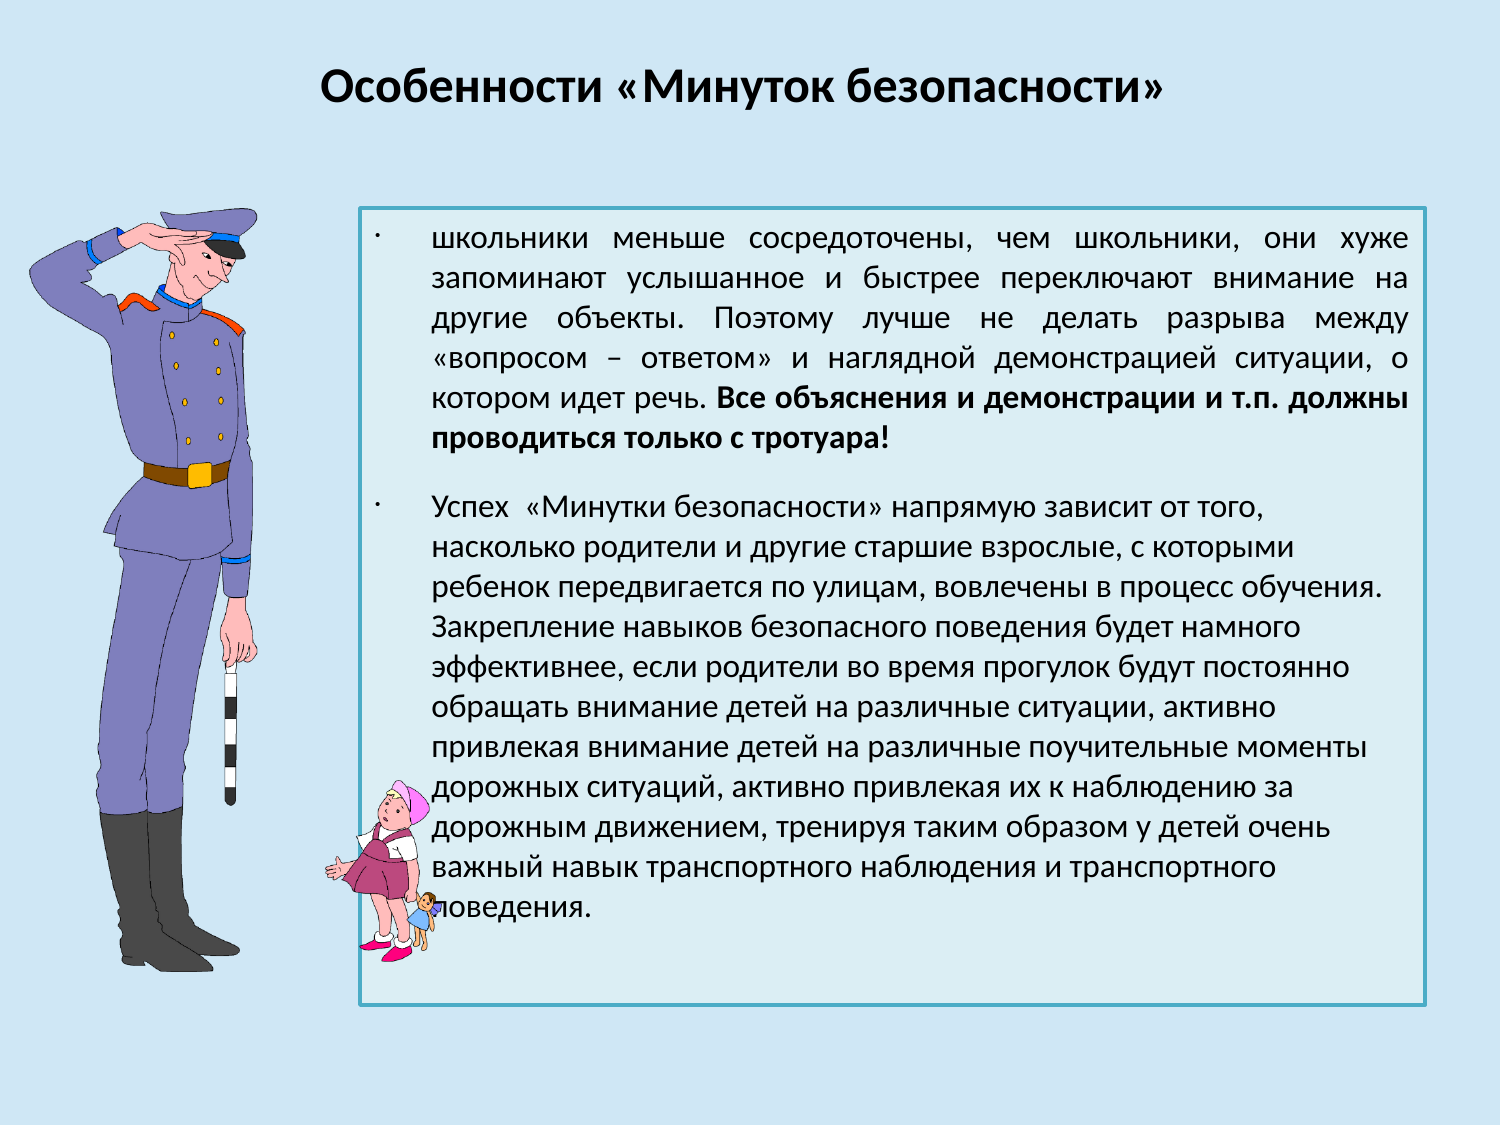

# Особенности «Минуток безопасности»
школьники меньше сосредоточены, чем школьники, они хуже запоминают услышанное и быстрее переключают внимание на другие объекты. Поэтому лучше не делать разрыва между «вопросом – ответом» и наглядной демонстрацией ситуации, о котором идет речь. Все объяснения и демонстрации и т.п. должны проводиться только с тротуара!
Успех «Минутки безопасности» напрямую зависит от того, насколько родители и другие старшие взрослые, с которыми ребенок передвигается по улицам, вовлечены в процесс обучения. Закрепление навыков безопасного поведения будет намного эффективнее, если родители во время прогулок будут постоянно обращать внимание детей на различные ситуации, активно привлекая внимание детей на различные поучительные моменты дорожных ситуаций, активно привлекая их к наблюдению за дорожным движением, тренируя таким образом у детей очень важный навык транспортного наблюдения и транспортного поведения.